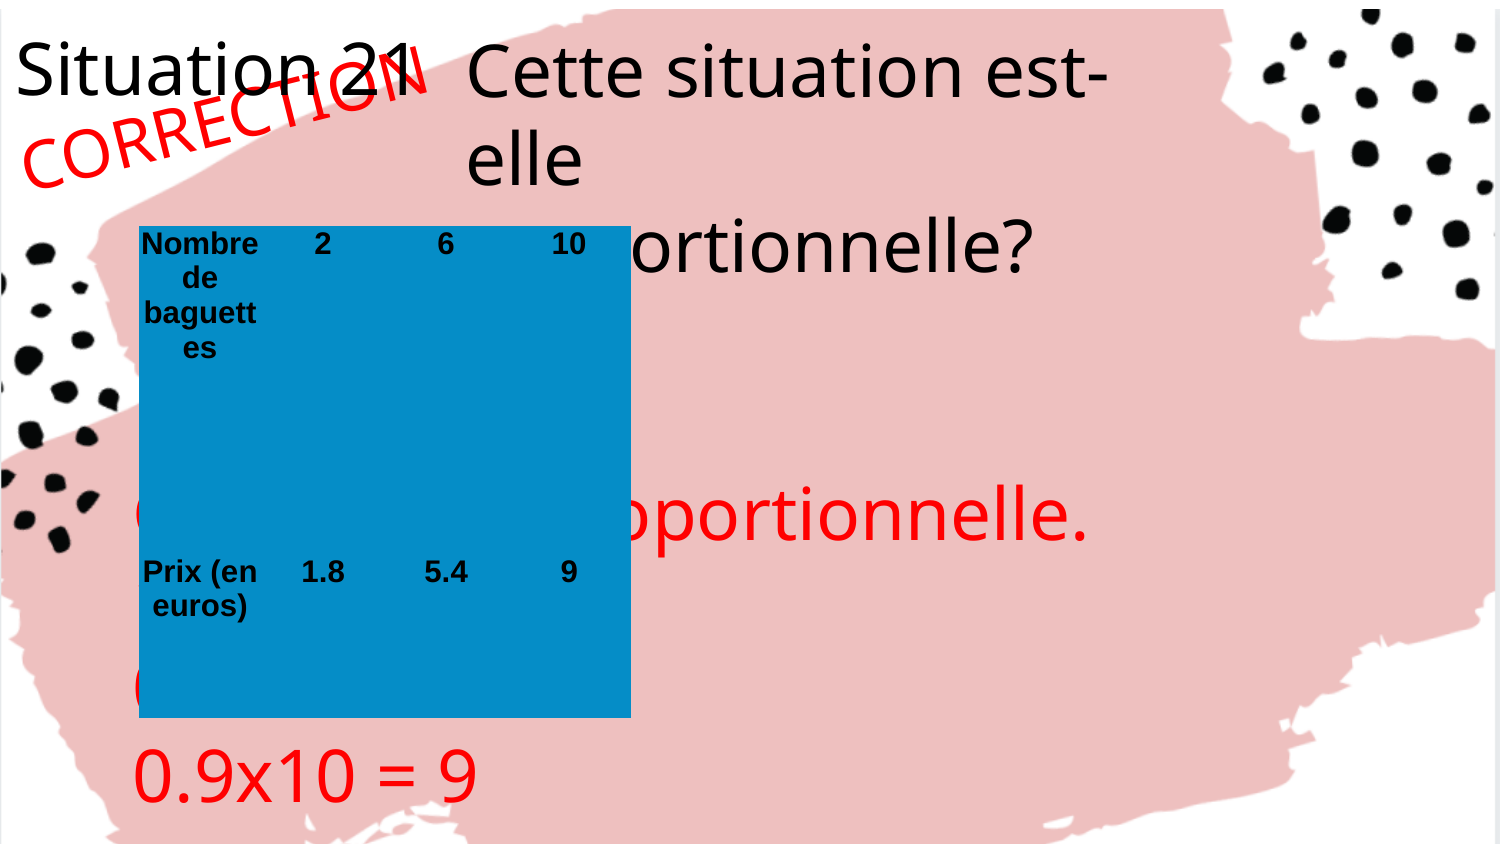

Situation 21
Cette situation est-elle proportionnelle?
CORRECTION
| Nombre de baguettes | 2 | 6 | 10 |
| --- | --- | --- | --- |
| Prix (en euros) | 1.8 | 5.4 | 9 |
Oui elle est proportionnelle.
1.8/2 = 0.9
0.9x6 = 5.4
0.9x10 = 9